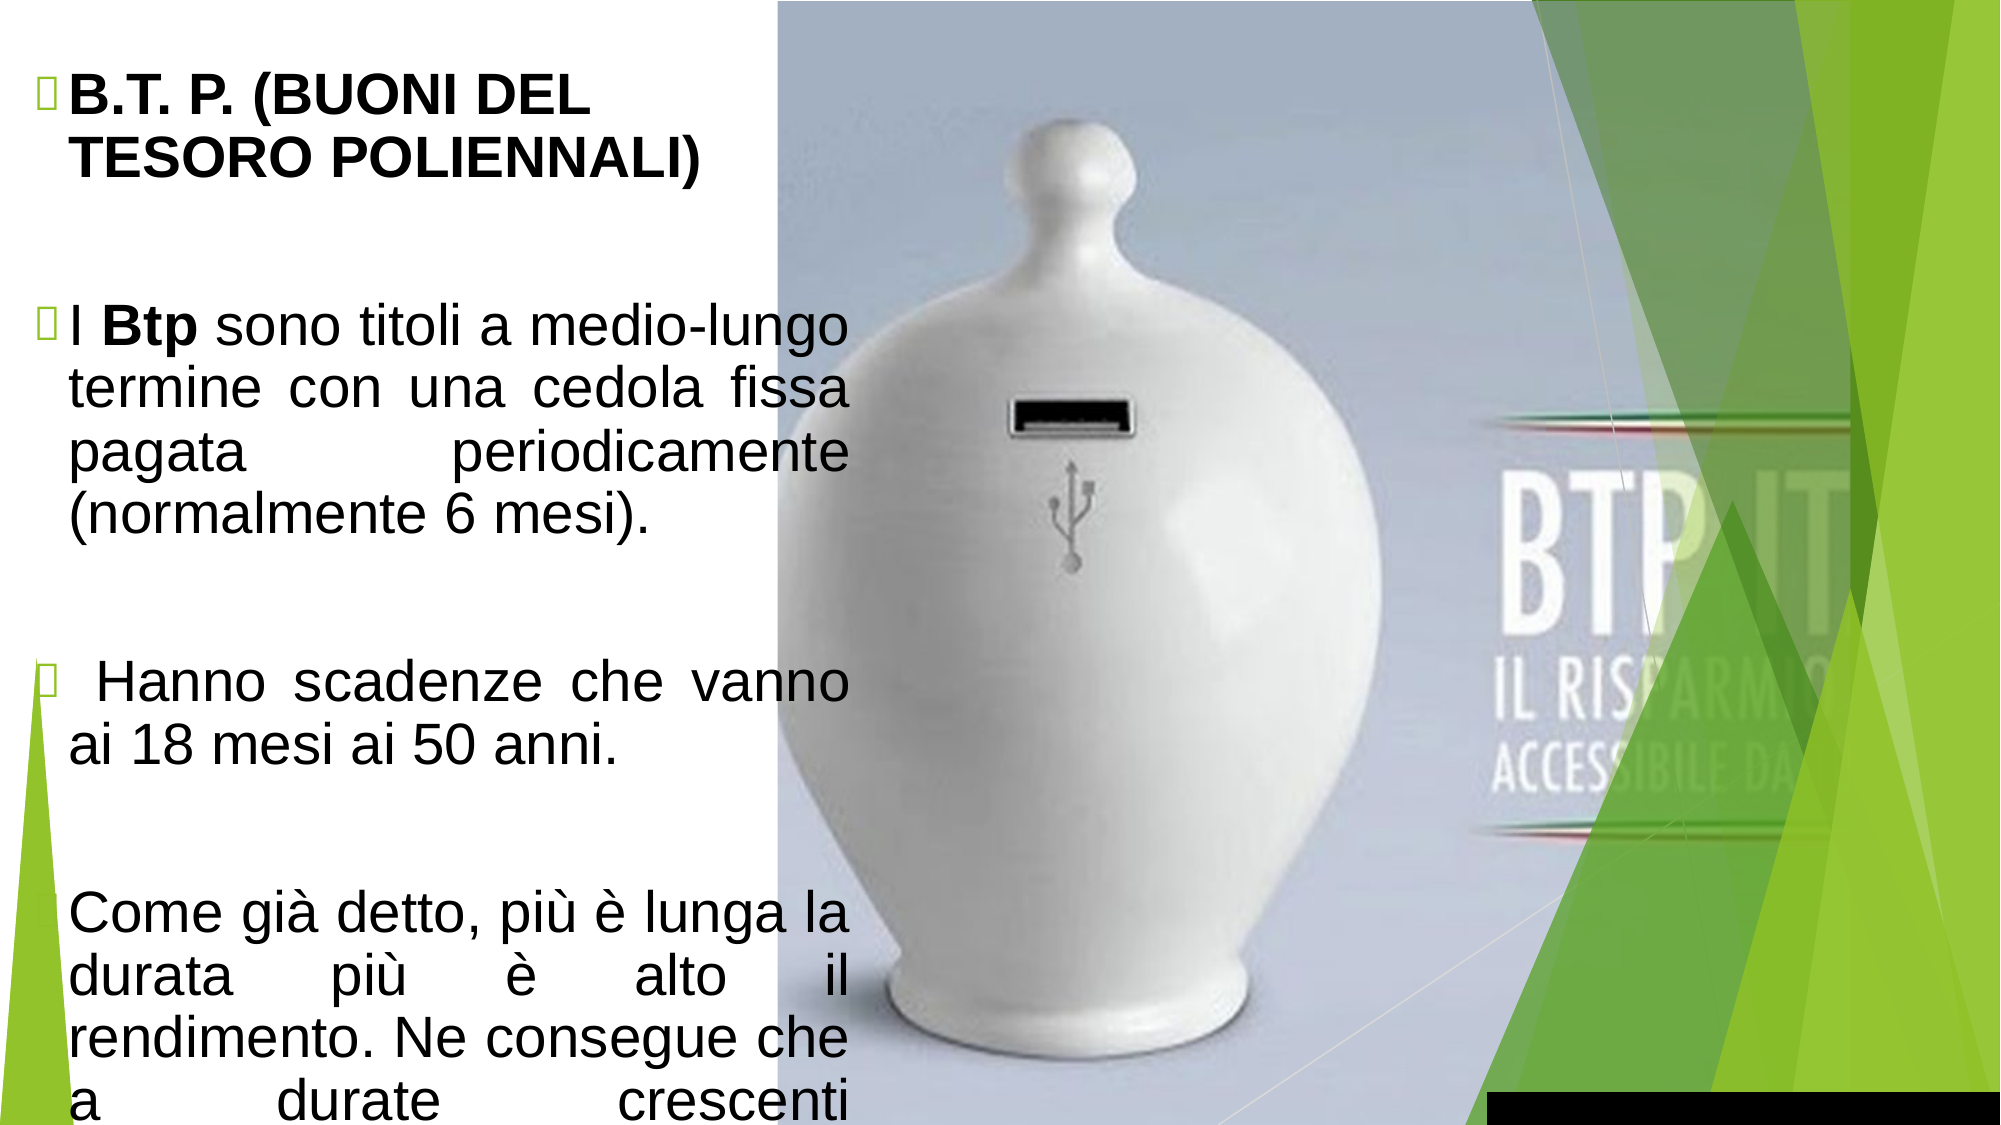

B.T. P. (BUONI DEL TESORO POLIENNALI)
I Btp sono titoli a medio-lungo termine con una cedola fissa pagata periodicamente (normalmente 6 mesi).
 Hanno scadenze che vanno ai 18 mesi ai 50 anni.
Come già detto, più è lunga la durata più è alto il rendimento. Ne consegue che a durate crescenti corrispondono tassi nominali crescenti.
Questa foto di Autore sconosciuto è concesso in licenza da CC BY-SA-NC